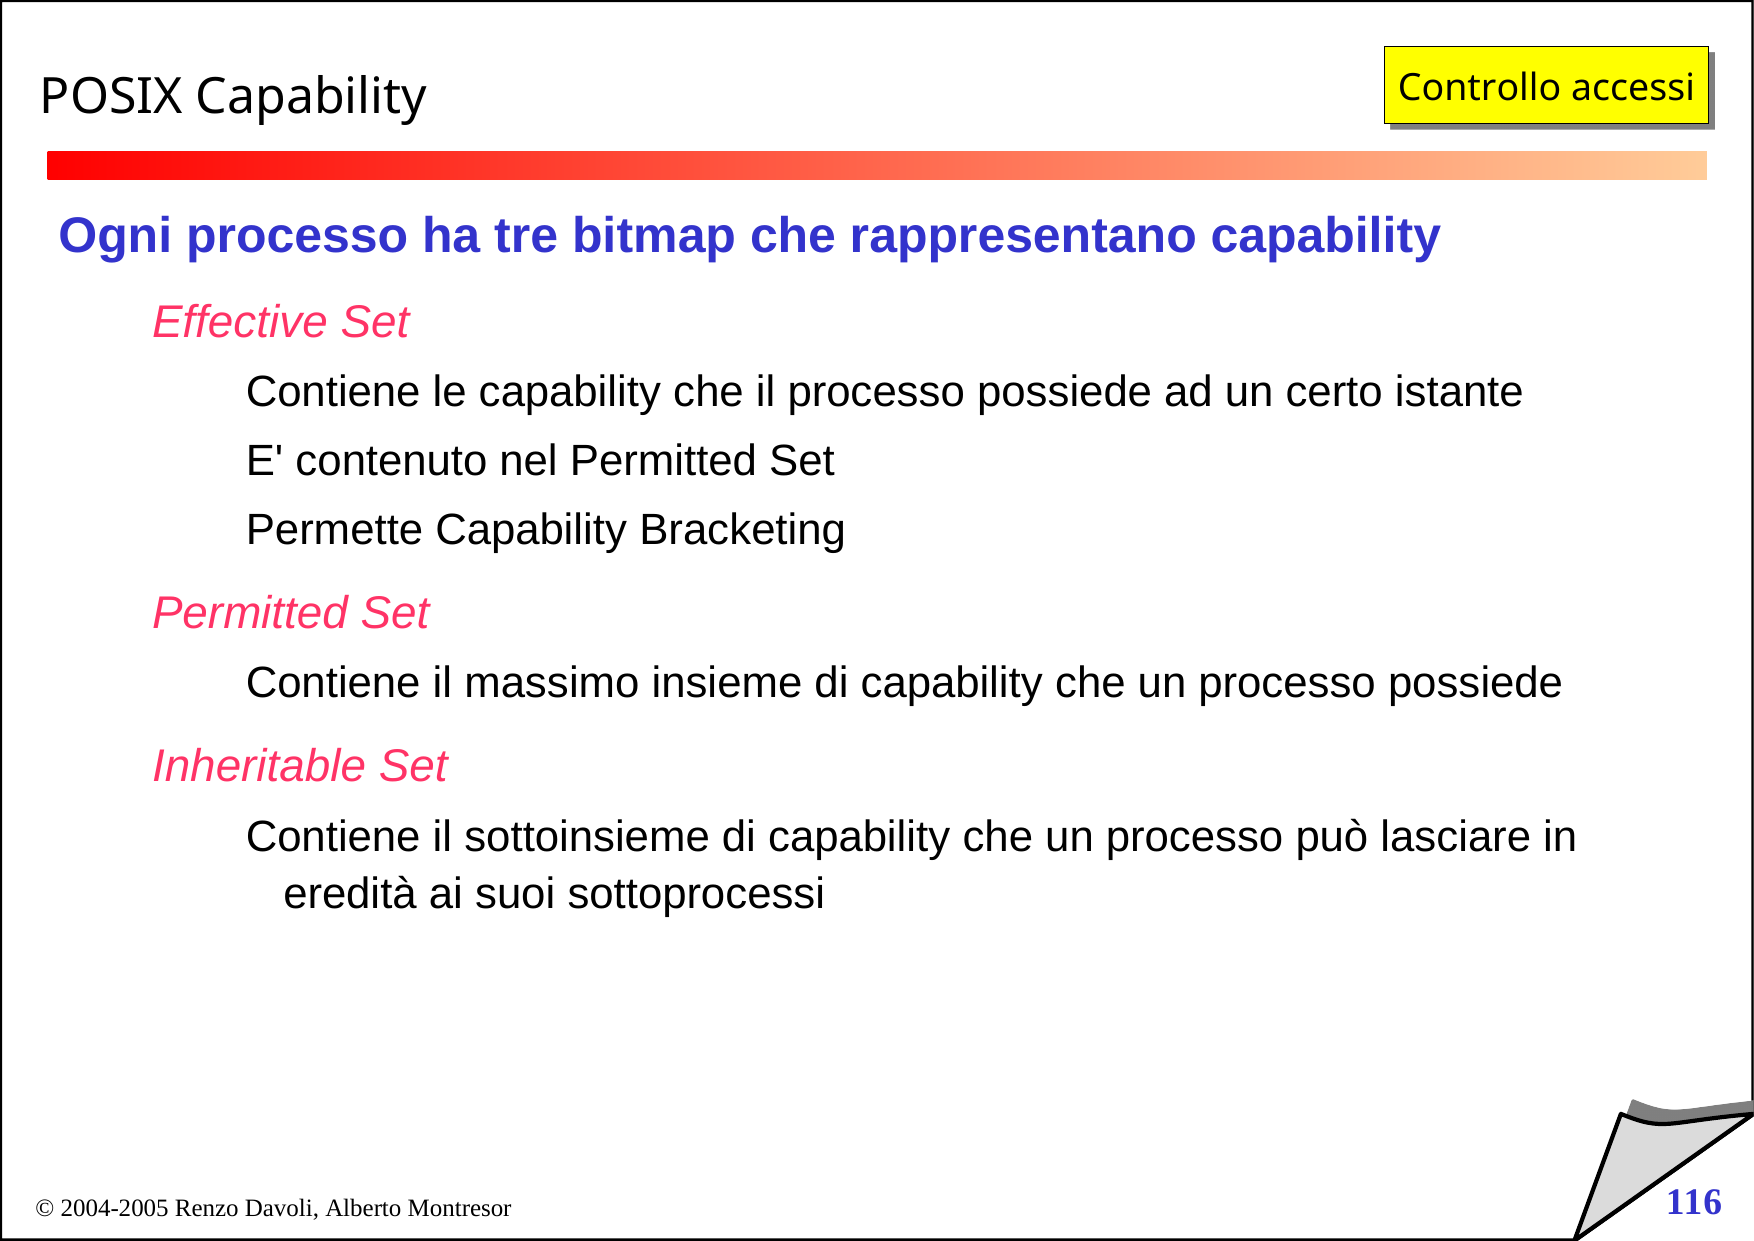

Controllo accessi
# POSIX Capability
Ogni processo ha tre bitmap che rappresentano capability
Effective Set
Contiene le capability che il processo possiede ad un certo istante
E' contenuto nel Permitted Set
Permette Capability Bracketing
Permitted Set
Contiene il massimo insieme di capability che un processo possiede
Inheritable Set
Contiene il sottoinsieme di capability che un processo può lasciare in eredità ai suoi sottoprocessi